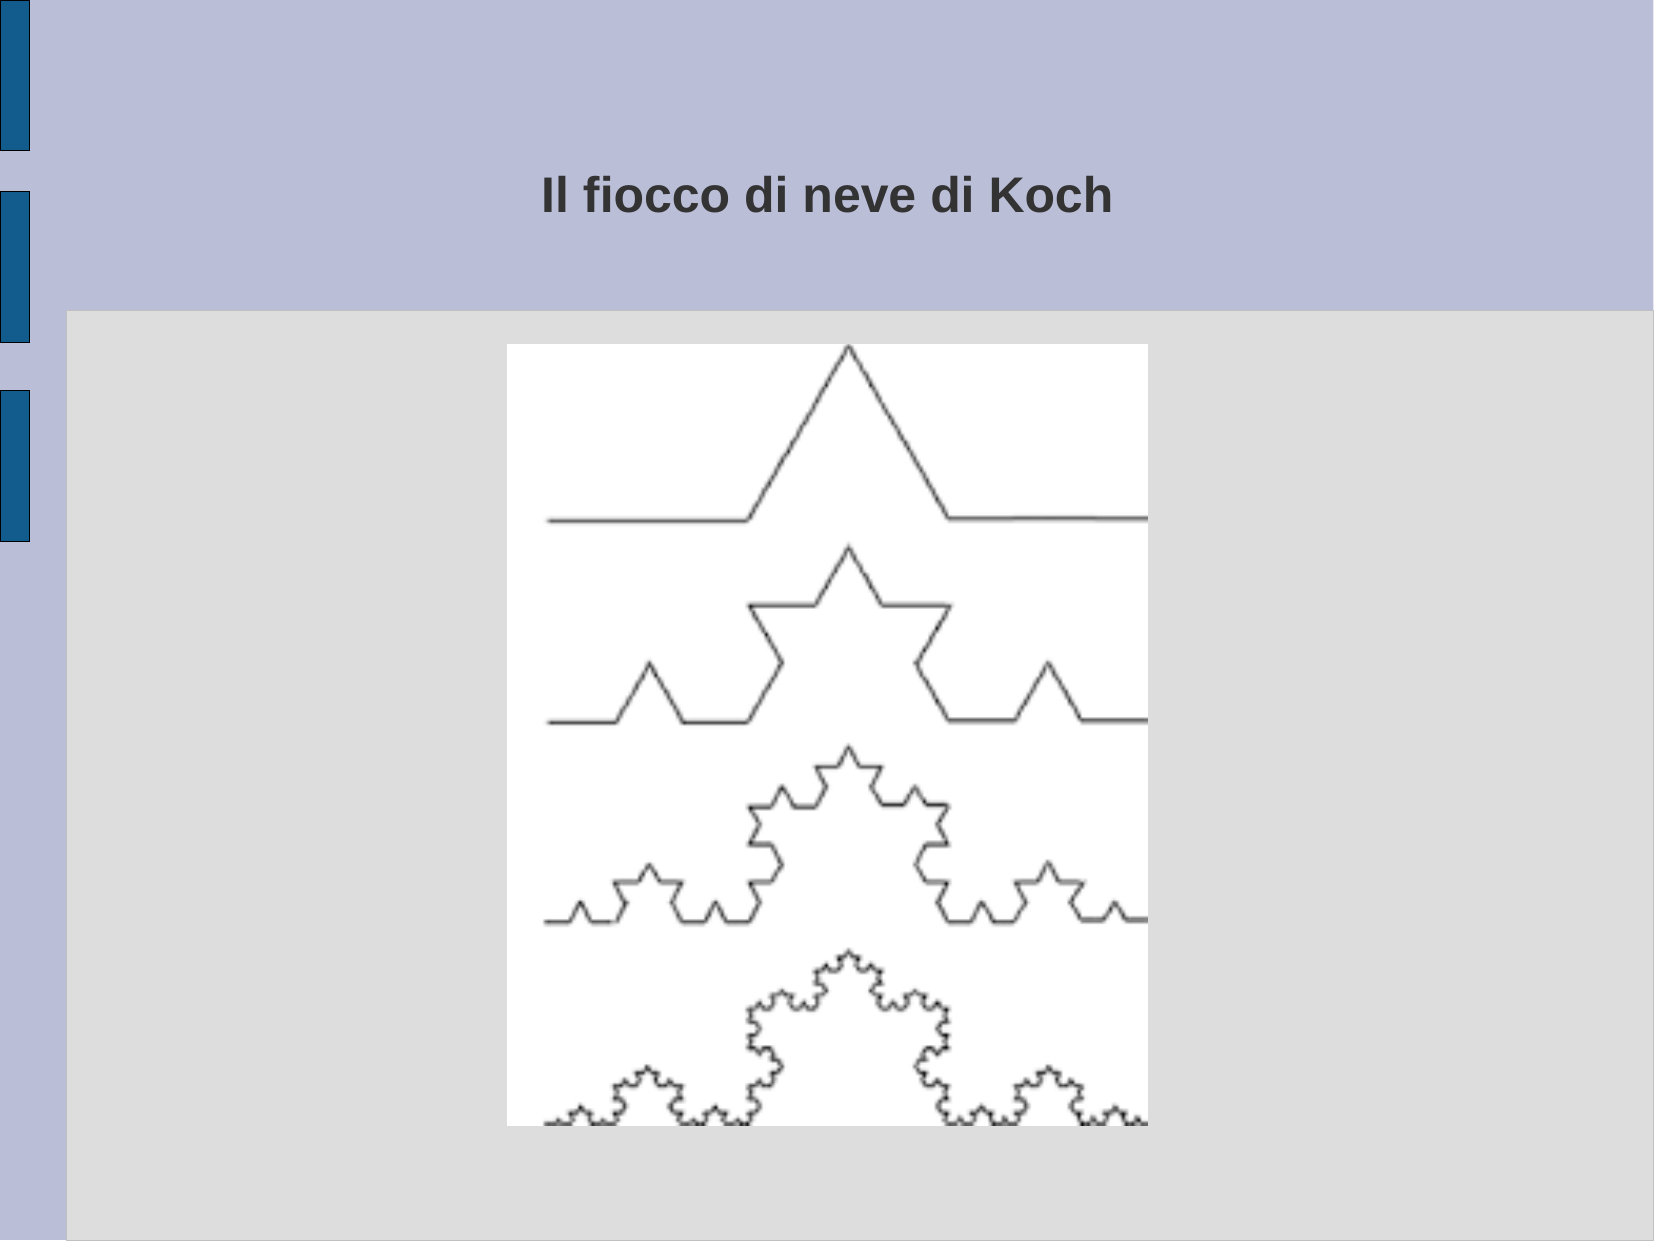

# Il fiocco di neve di Koch